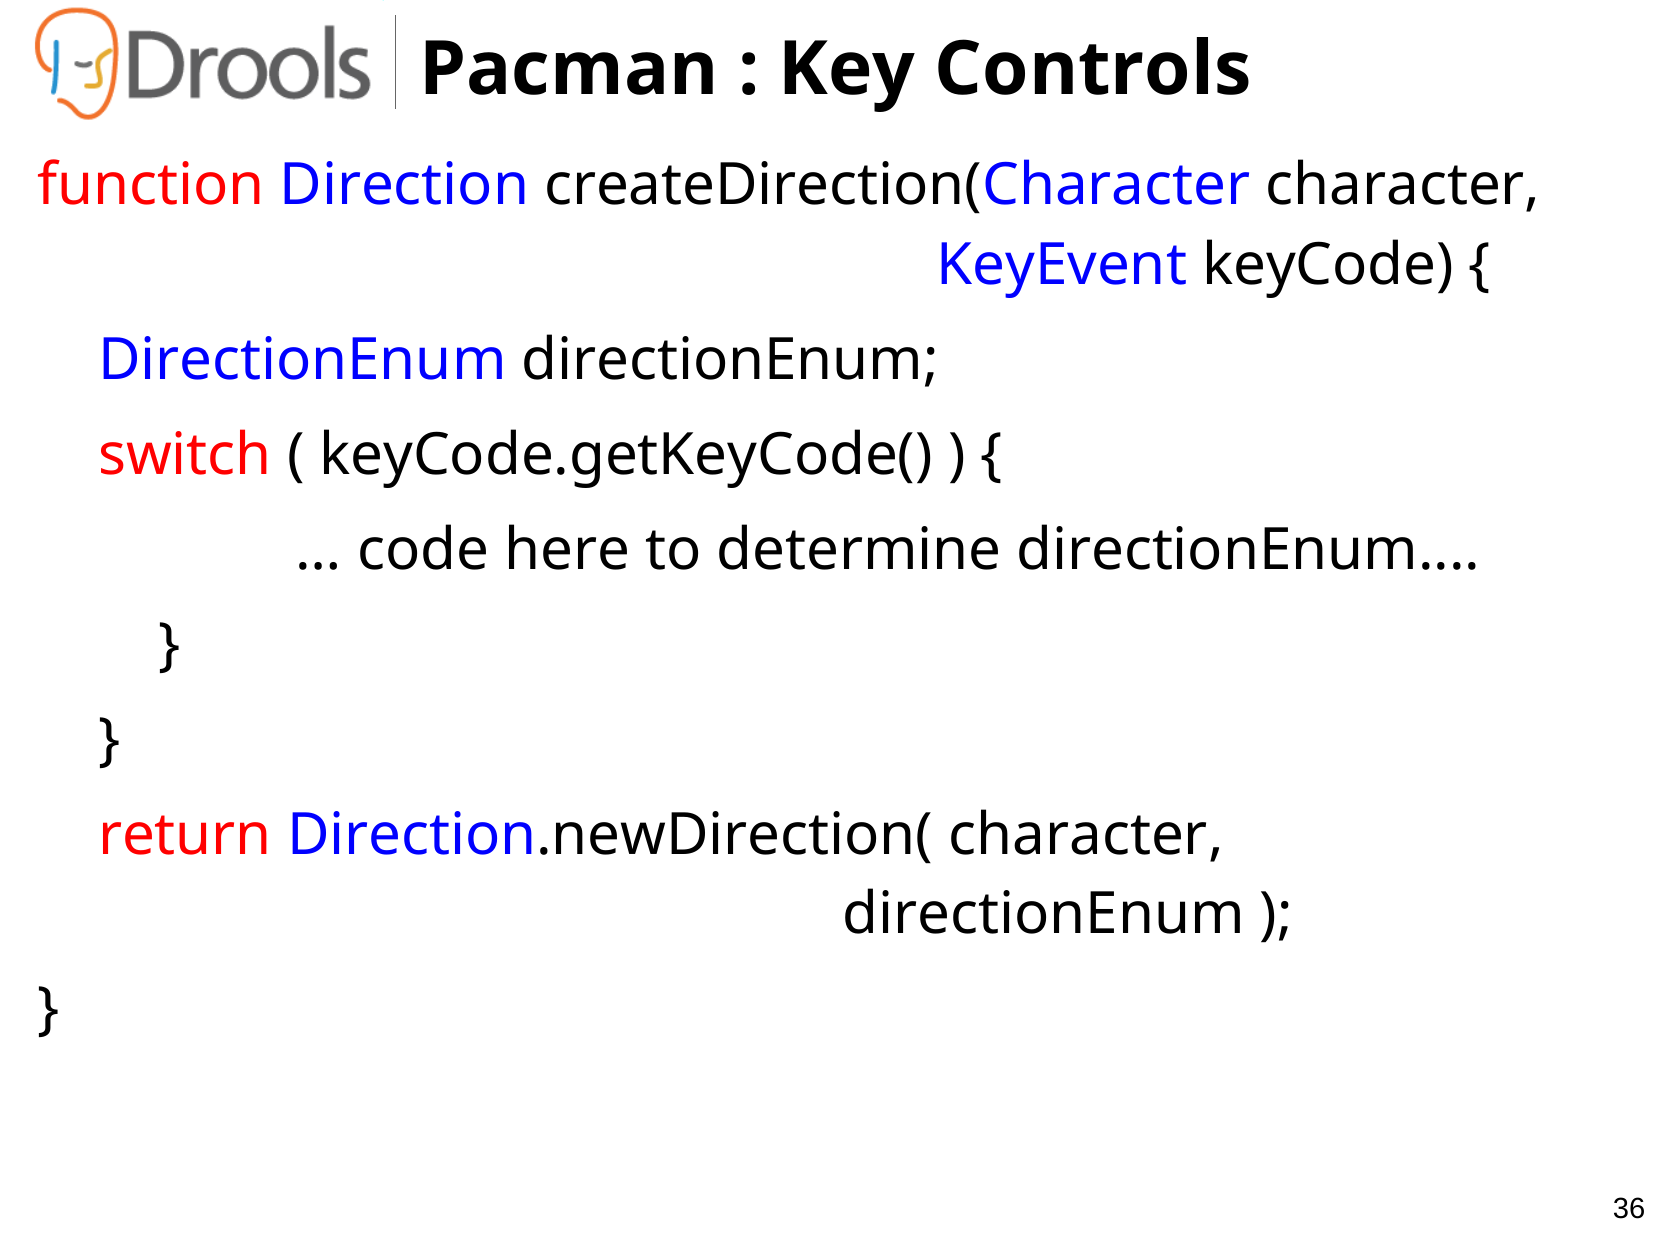

# Pacman : Key Controls
function Direction createDirection(Character character, KeyEvent keyCode) {
 DirectionEnum directionEnum;
 switch ( keyCode.getKeyCode() ) {
 … code here to determine directionEnum....
 }
 }
 return Direction.newDirection( character,
 directionEnum );
}